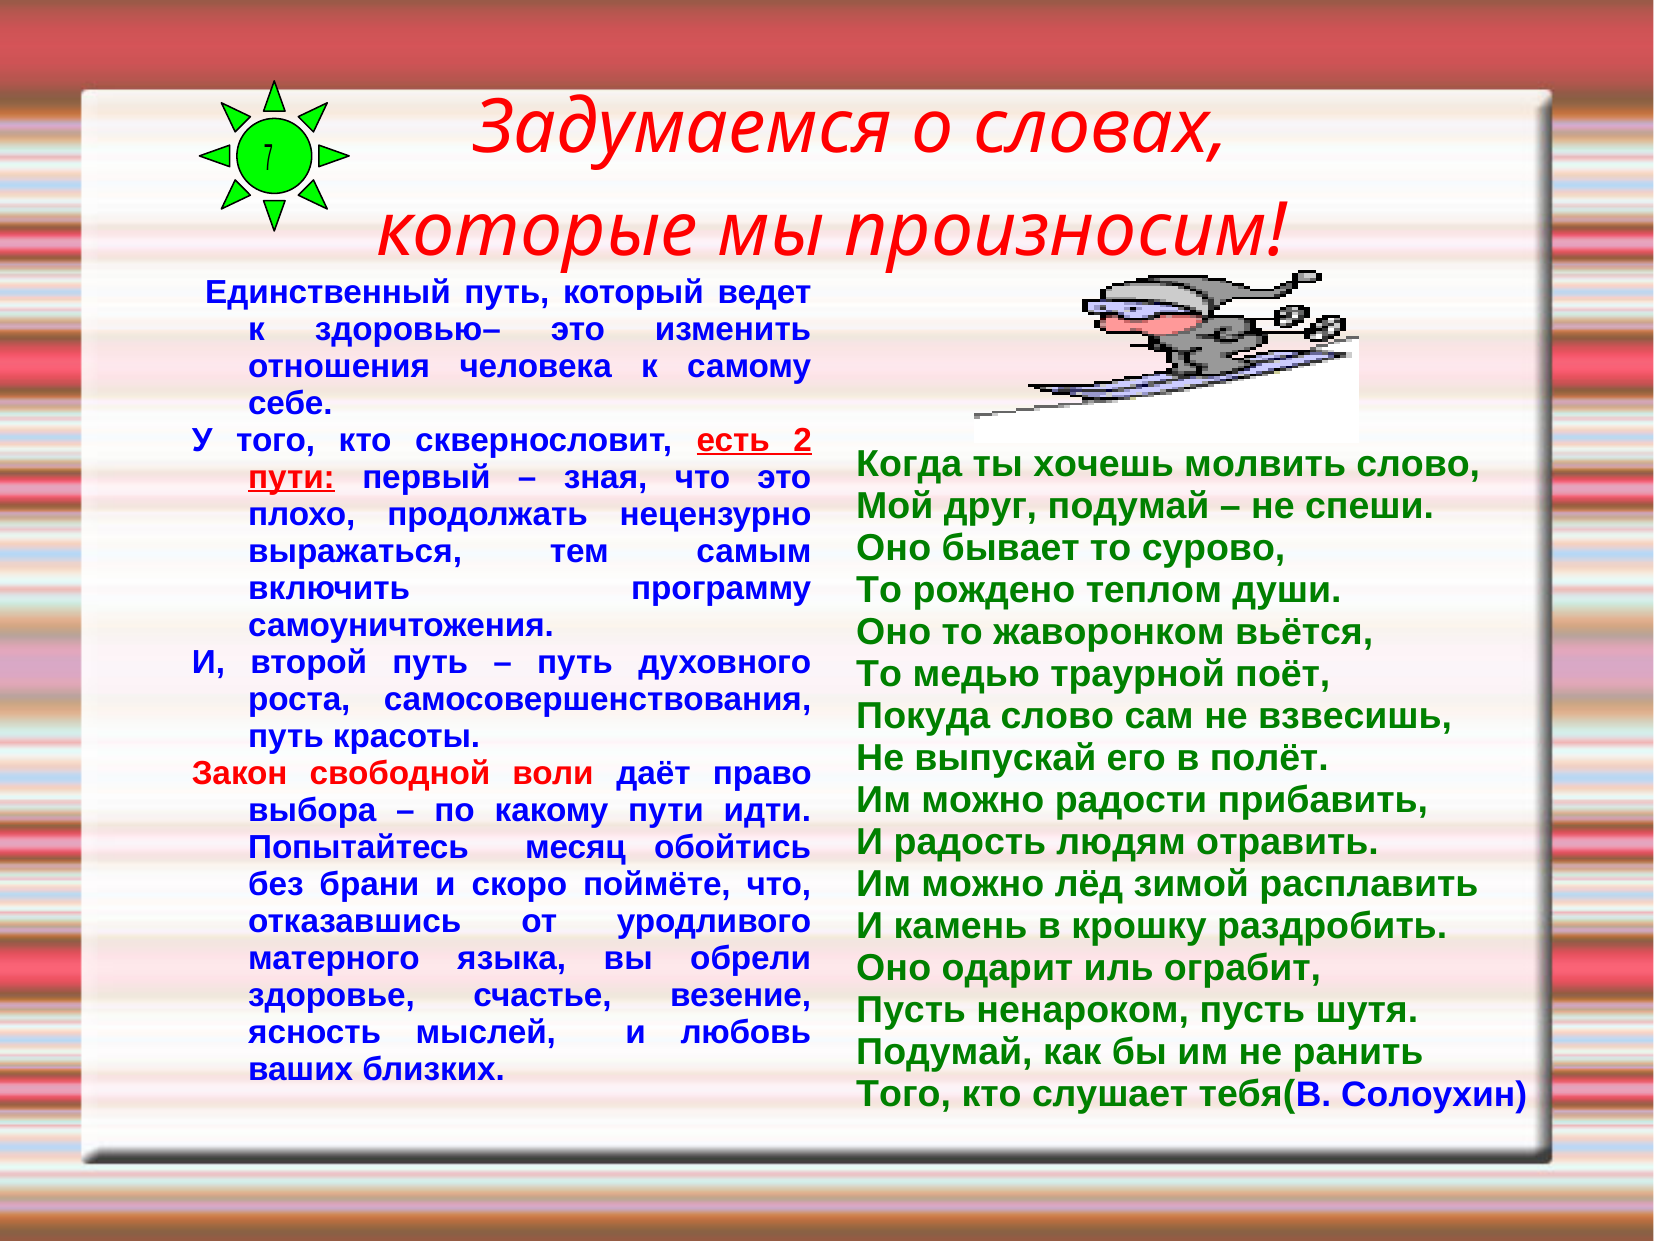

# Задумаемся о словах, которые мы произносим!
 Единственный путь, который ведет к здоровью– это изменить отношения человека к самому себе.
У того, кто сквернословит, есть 2 пути: первый – зная, что это плохо, продолжать нецензурно выражаться, тем самым включить программу самоуничтожения.
И, второй путь – путь духовного роста, самосовершенствования, путь красоты.
Закон свободной воли даёт право выбора – по какому пути идти. Попытайтесь месяц обойтись без брани и скоро поймёте, что, отказавшись от уродливого матерного языка, вы обрели здоровье, счастье, везение, ясность мыслей, и любовь ваших близких.
Когда ты хочешь молвить слово,
Мой друг, подумай – не спеши.
Оно бывает то сурово,
То рождено теплом души.
Оно то жаворонком вьётся,
То медью траурной поёт,
Покуда слово сам не взвесишь,
Не выпускай его в полёт.
Им можно радости прибавить,
И радость людям отравить.
Им можно лёд зимой расплавить
И камень в крошку раздробить.
Оно одарит иль ограбит,
Пусть ненароком, пусть шутя.
Подумай, как бы им не ранить
Того, кто слушает тебя(В. Солоухин)